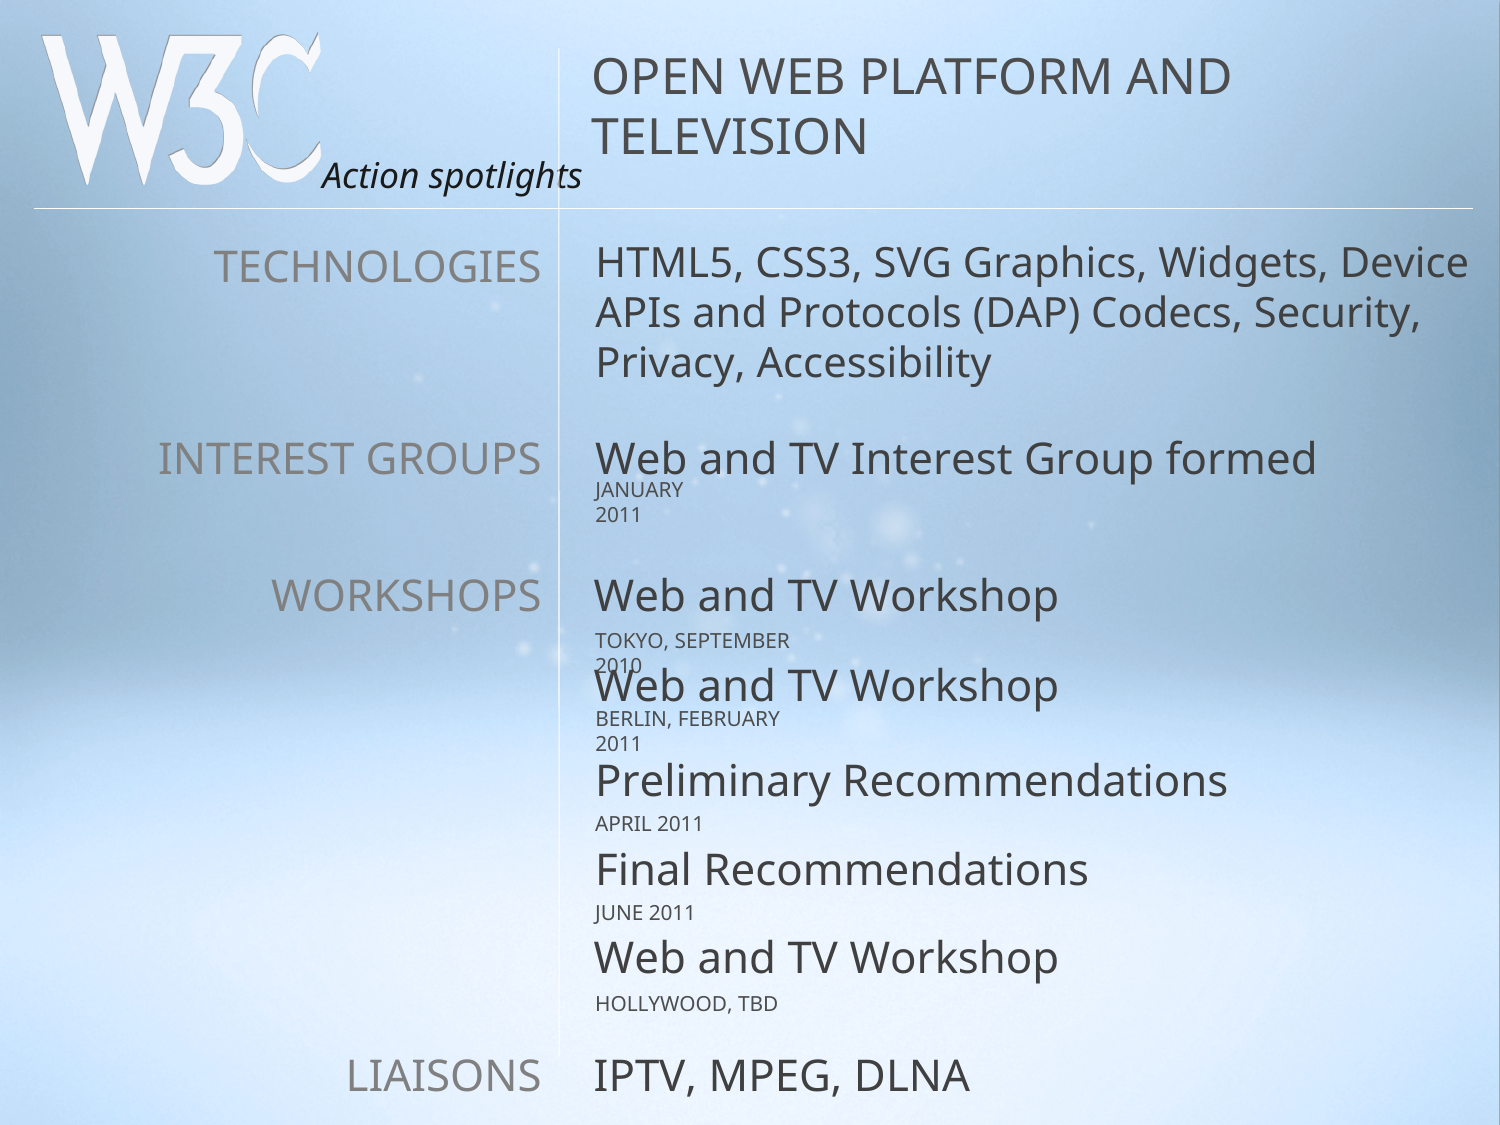

# OPEN WEB PLATFORM AND TELEVISION
Action spotlights
TECHNOLOGIES
HTML5, CSS3, SVG Graphics, Widgets, Device APIs and Protocols (DAP) Codecs, Security, Privacy, Accessibility
INTEREST GROUPS
Web and TV Interest Group formed
JANUARY 2011
WORKSHOPS
Web and TV Workshop
TOKYO, SEPTEMBER 2010
Web and TV Workshop
BERLIN, FEBRUARY 2011
Preliminary Recommendations
APRIL 2011
Final Recommendations
JUNE 2011
Web and TV Workshop
HOLLYWOOD, TBD
LIAISONS
IPTV, MPEG, DLNA